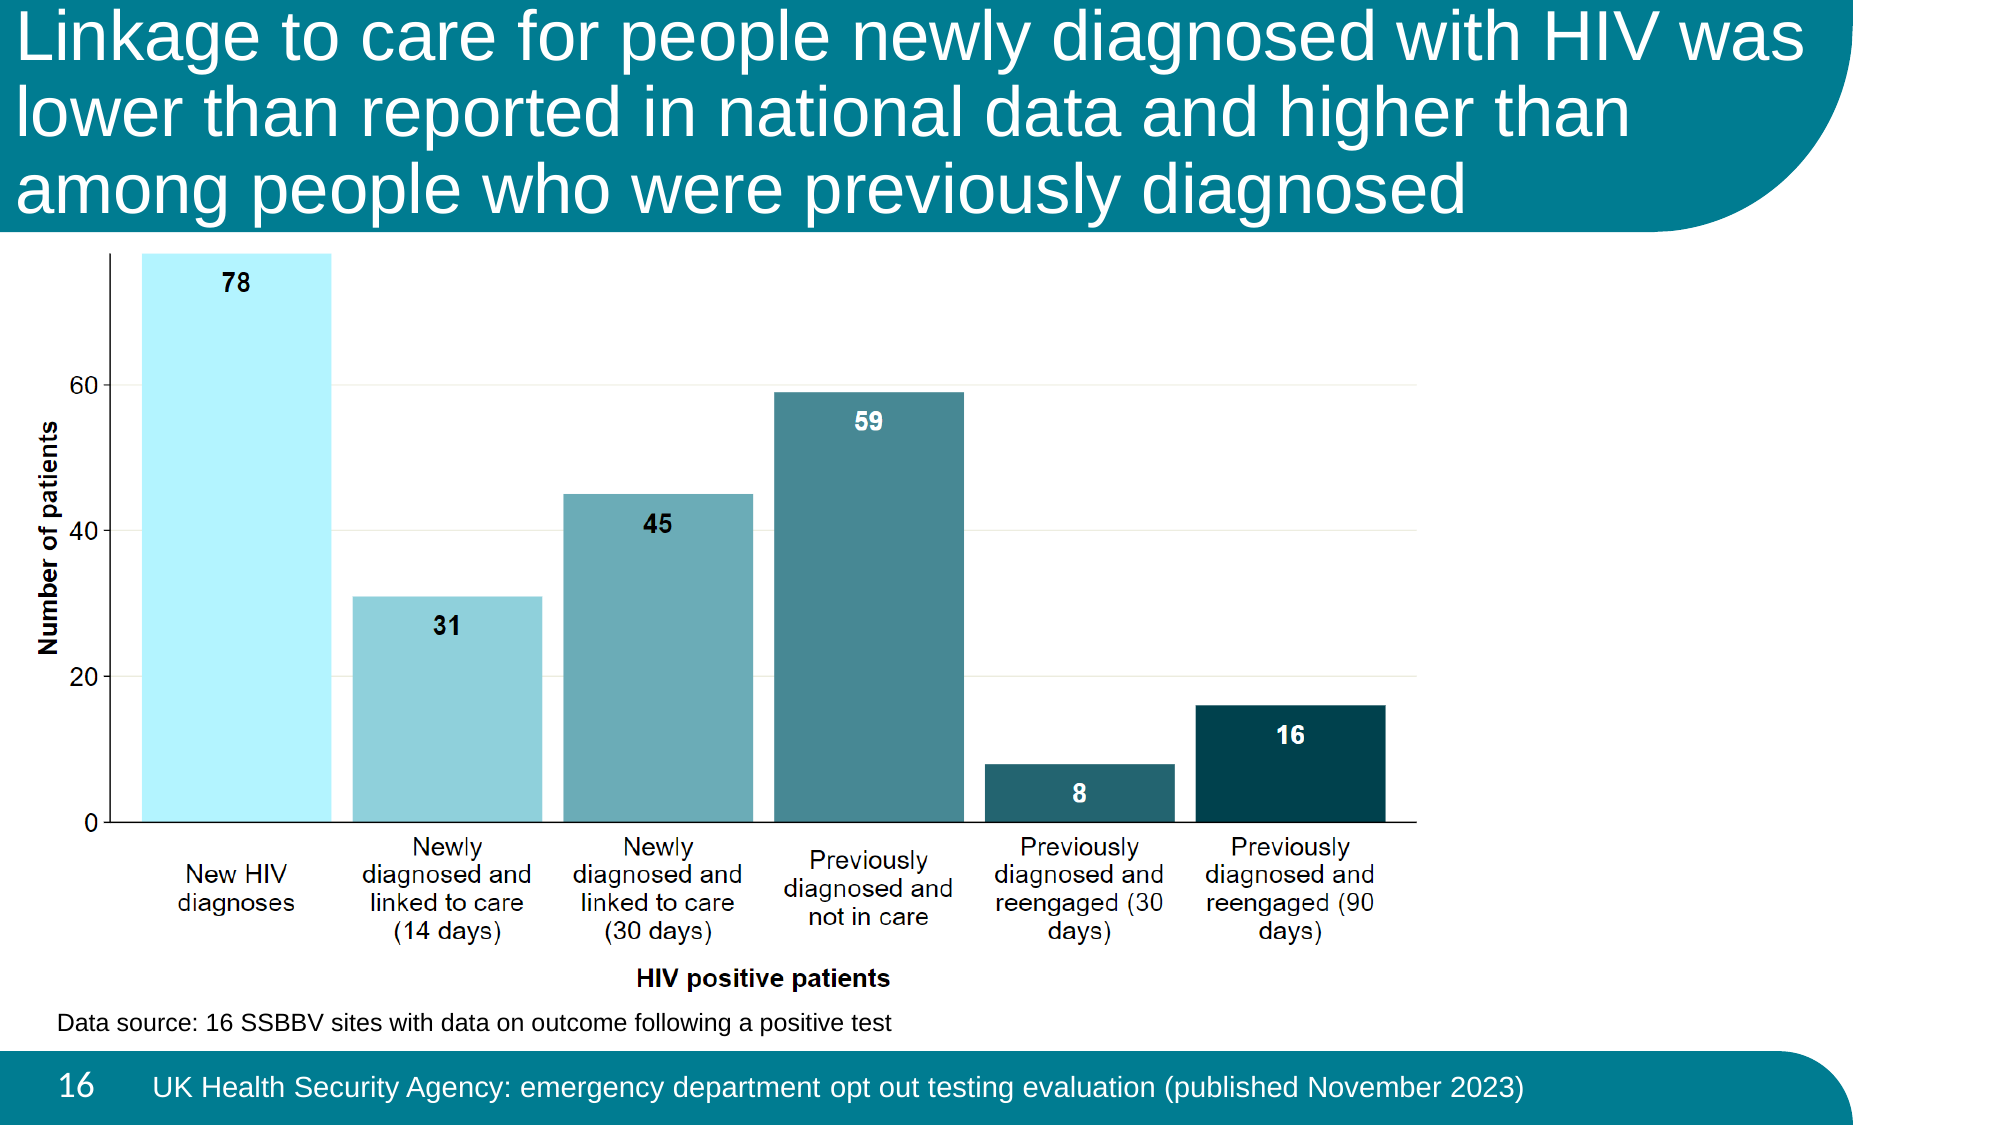

# Linkage to care for people newly diagnosed with HIV was lower than reported in national data and higher than among people who were previously diagnosed
Data source: 16 SSBBV sites with data on outcome following a positive test
12
UK Health Security Agency: emergency department opt out testing evaluation (published November 2023)